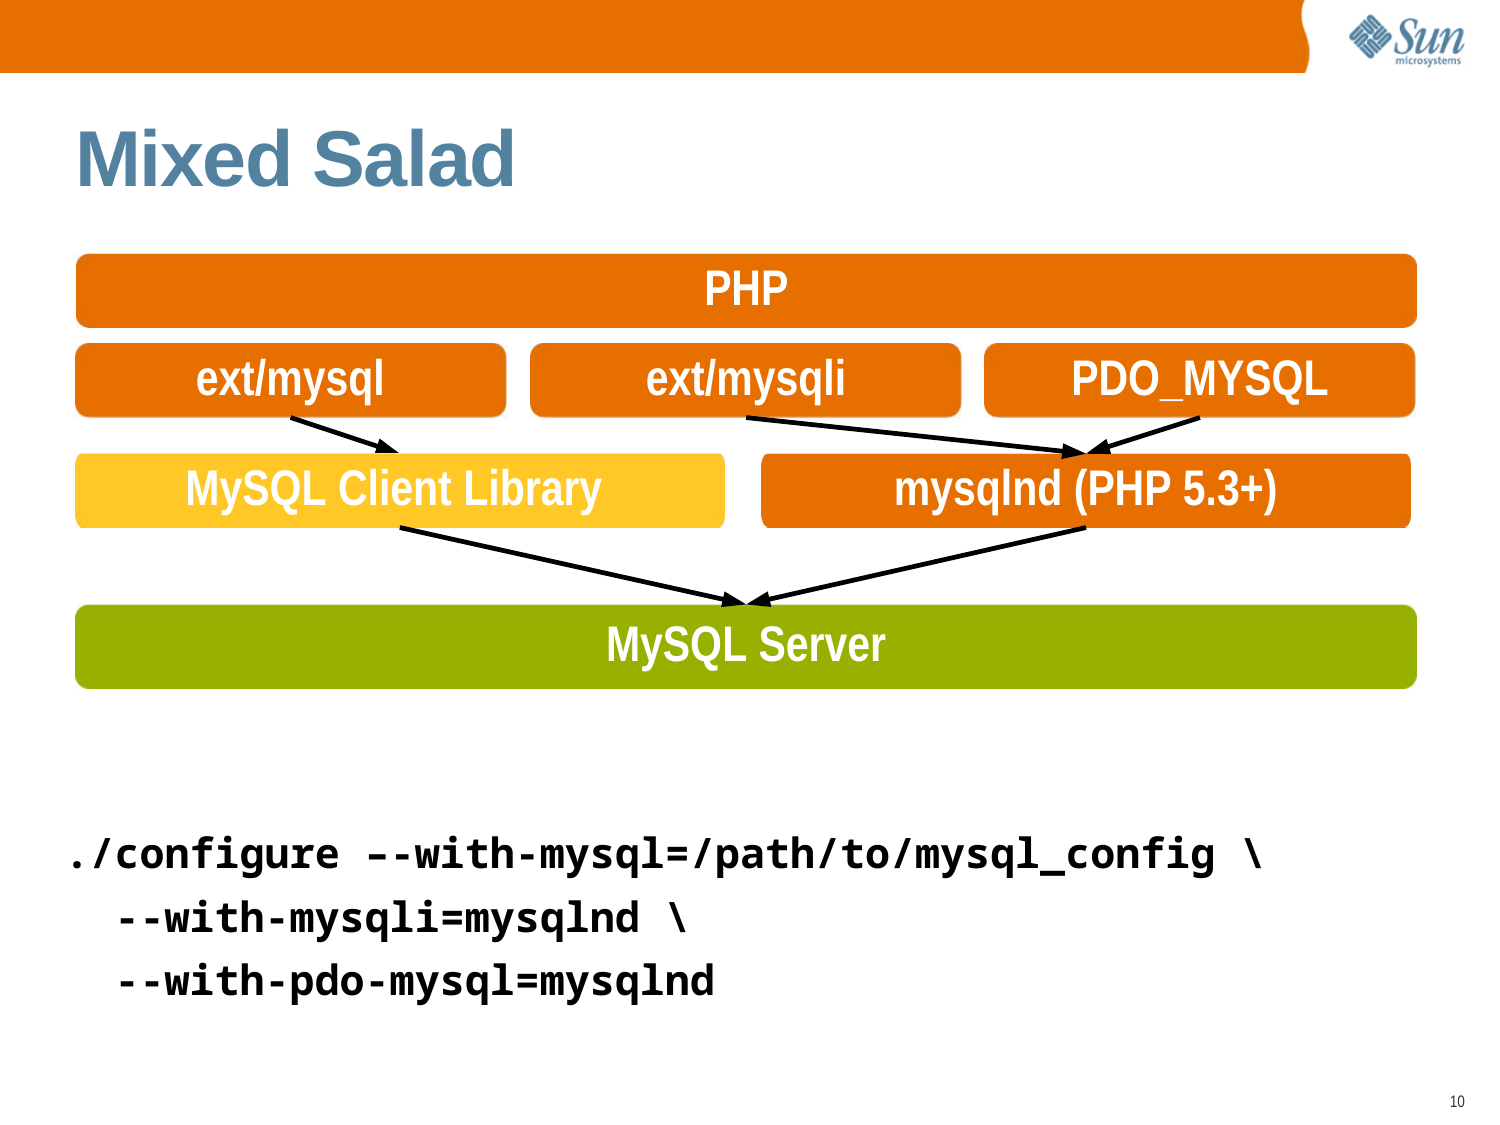

# Mixed Salad
PHP
./configure –-with-mysql=/path/to/mysql_config \
 --with-mysqli=mysqlnd \
 --with-pdo-mysql=mysqlnd
ext/mysql
PDO_MYSQL
ext/mysqli
MySQL Client Library
mysqlnd (PHP 5.3+)
MySQL Server